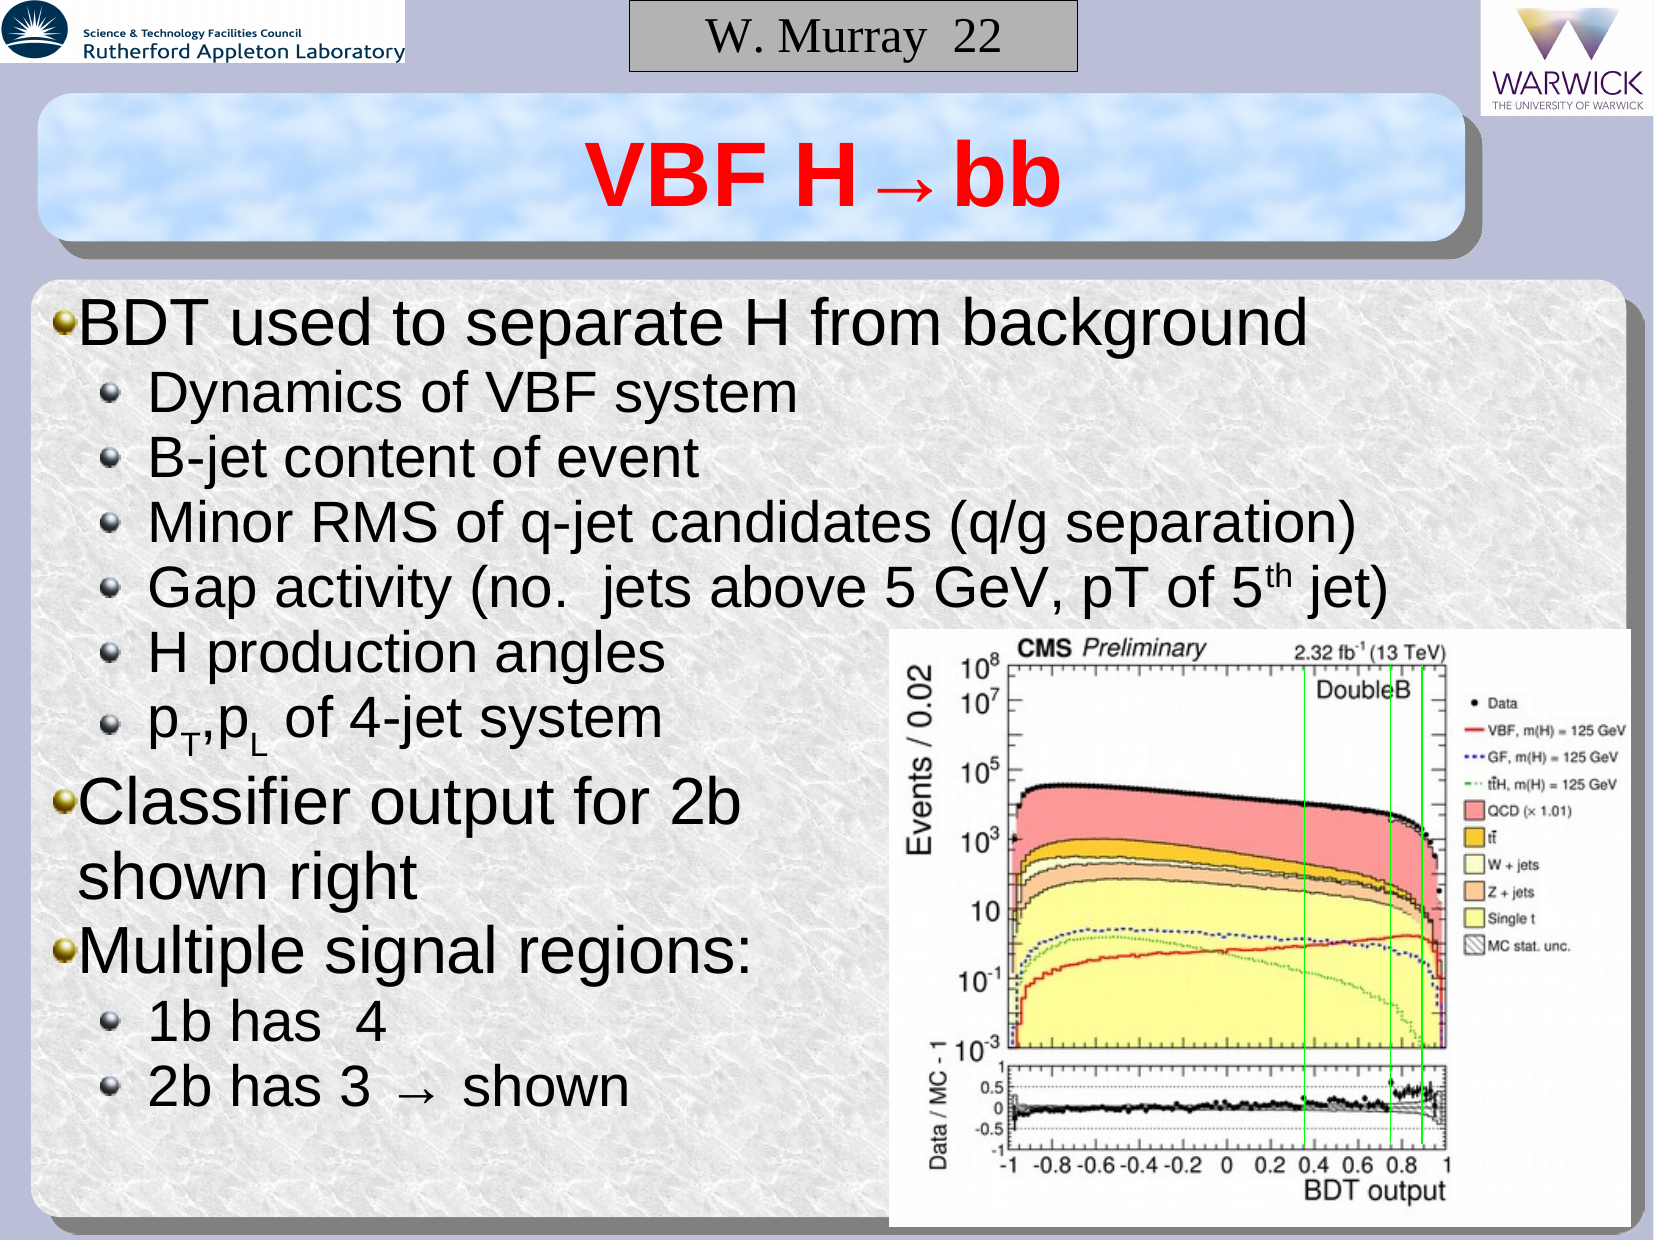

# VBF H→bb
BDT used to separate H from background
Dynamics of VBF system
B-jet content of event
Minor RMS of q-jet candidates (q/g separation)
Gap activity (no. jets above 5 GeV, pT of 5th jet)
H production angles
pT,pL of 4-jet system
Classifier output for 2b
shown right
Multiple signal regions:
1b has 4
2b has 3 → shown